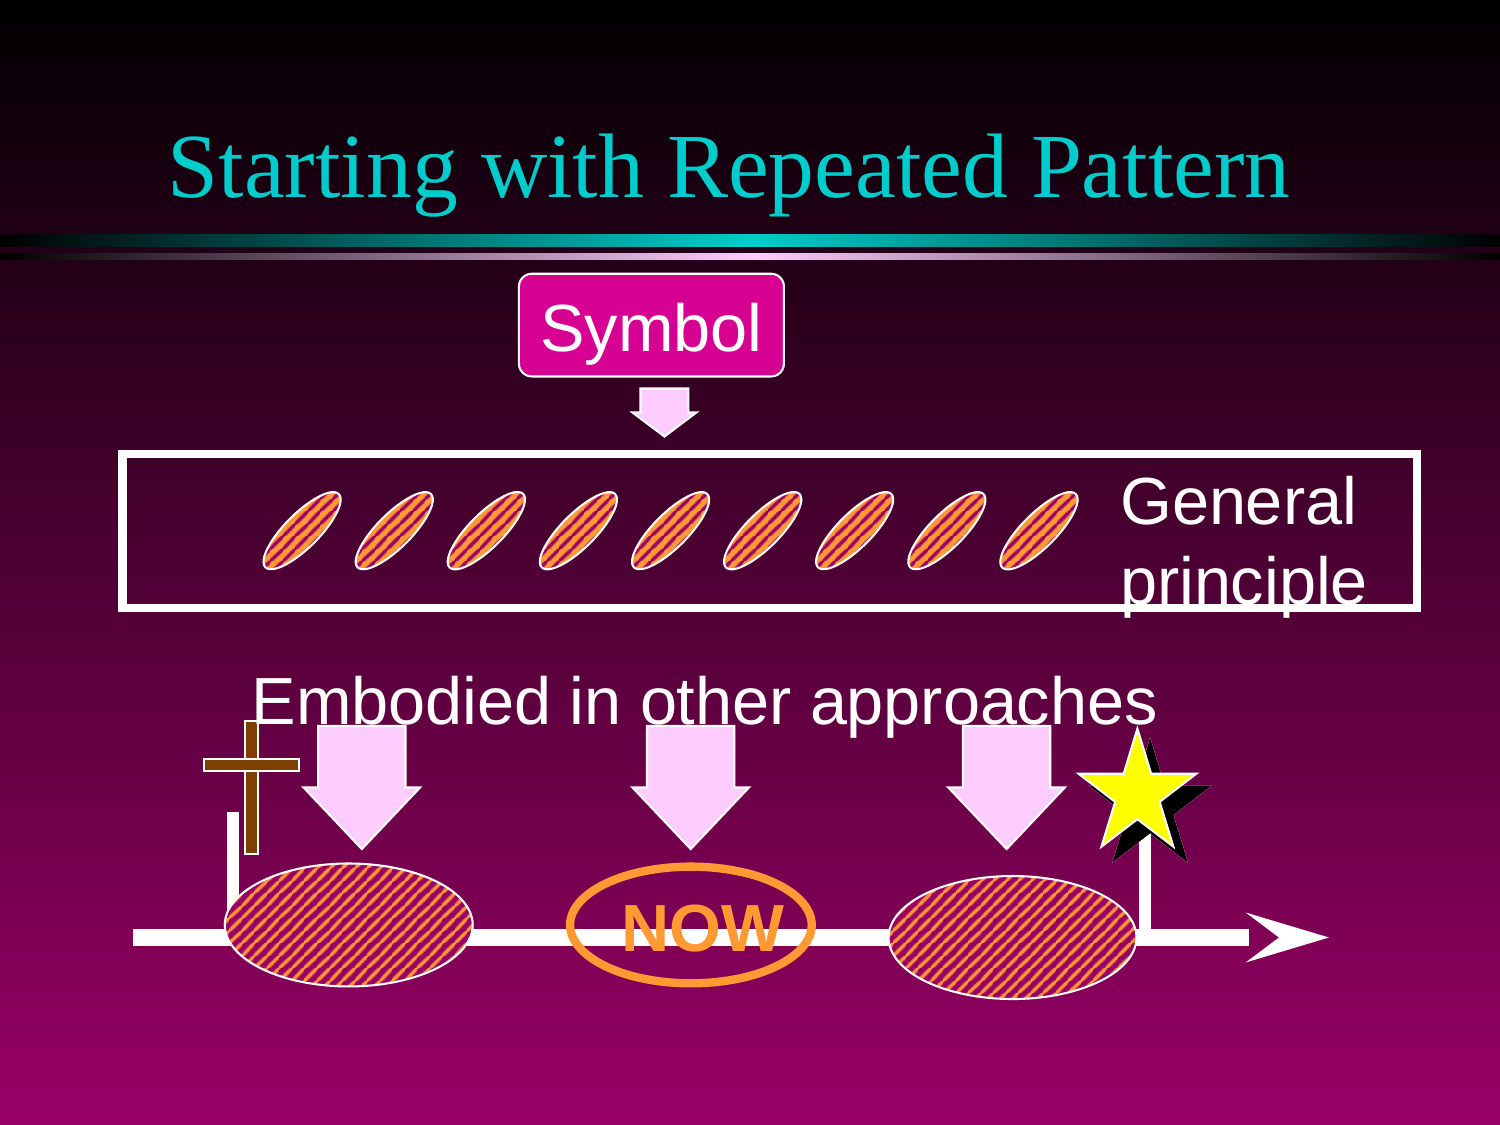

# Starting with Repeated Pattern
Symbol
General principle
Embodied in other approaches
NOW